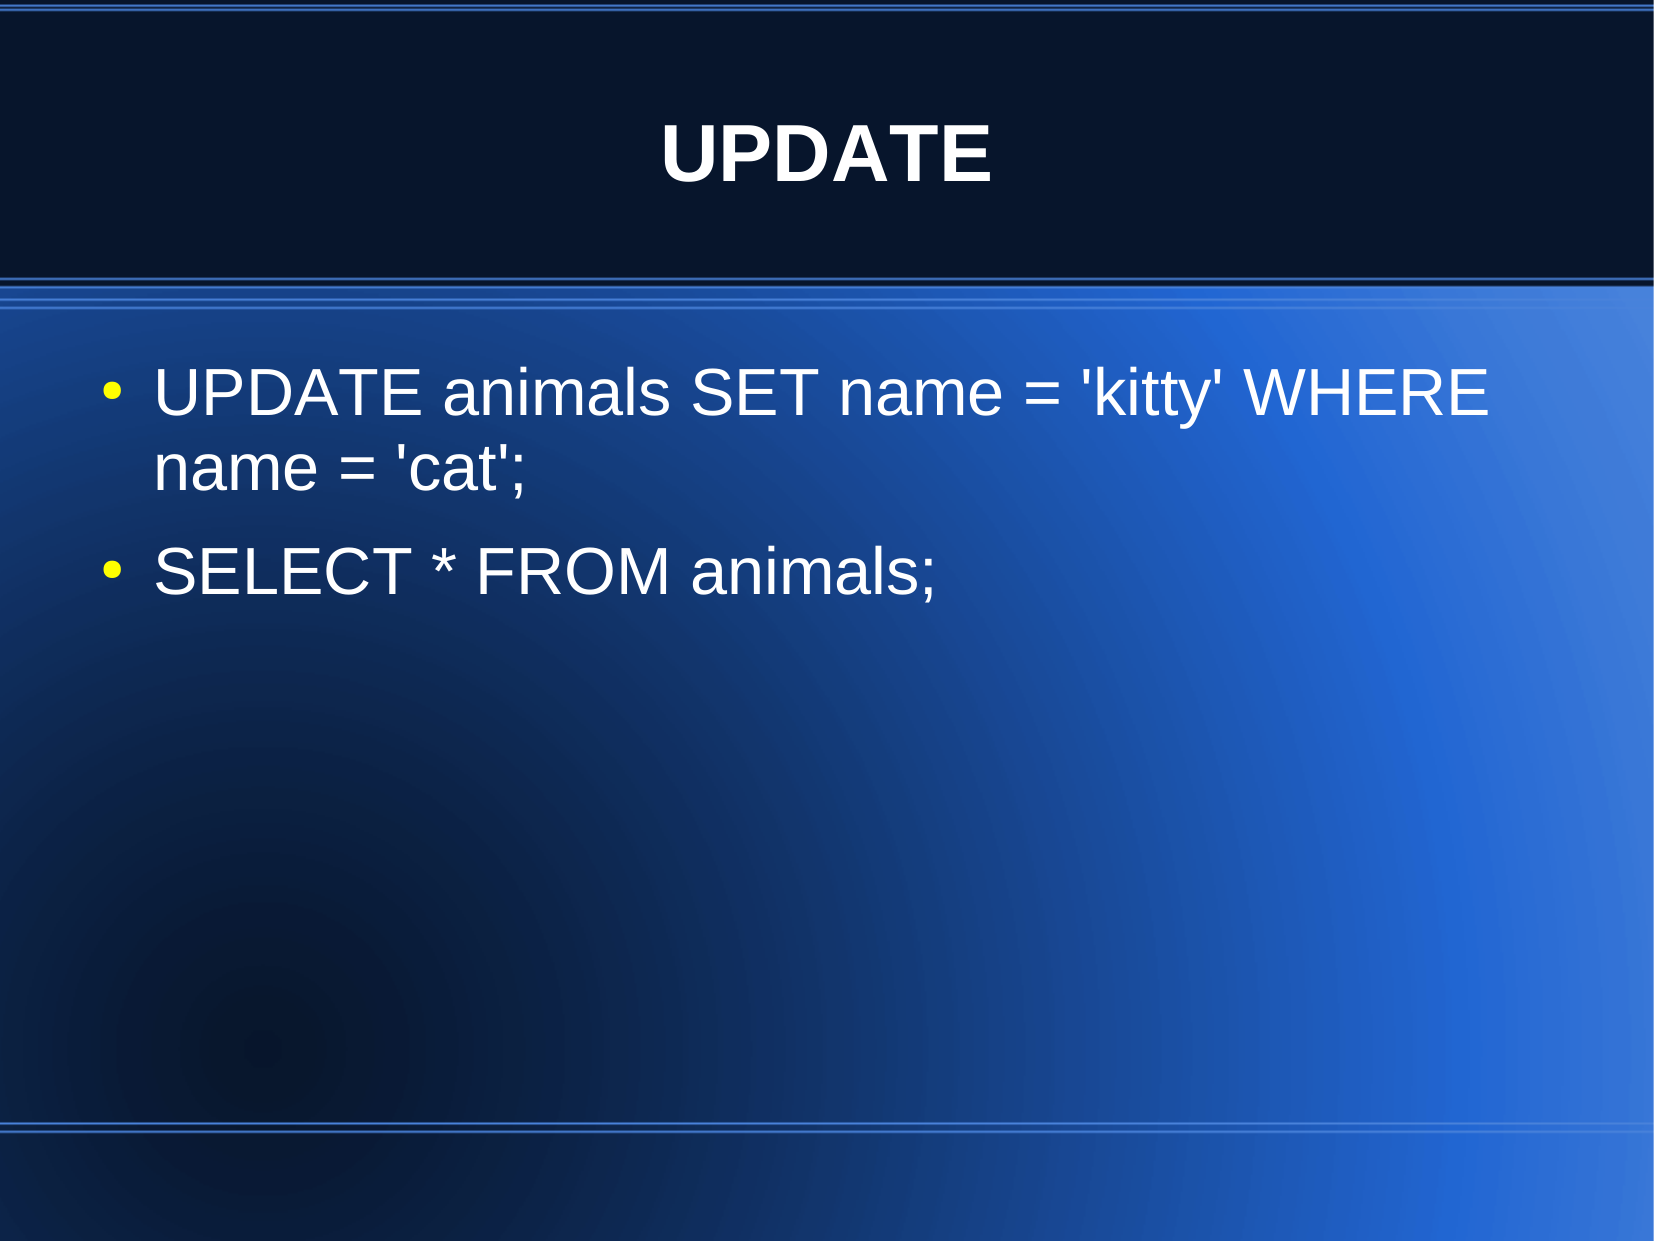

# UPDATE
UPDATE animals SET name = 'kitty' WHERE name = 'cat';
SELECT * FROM animals;